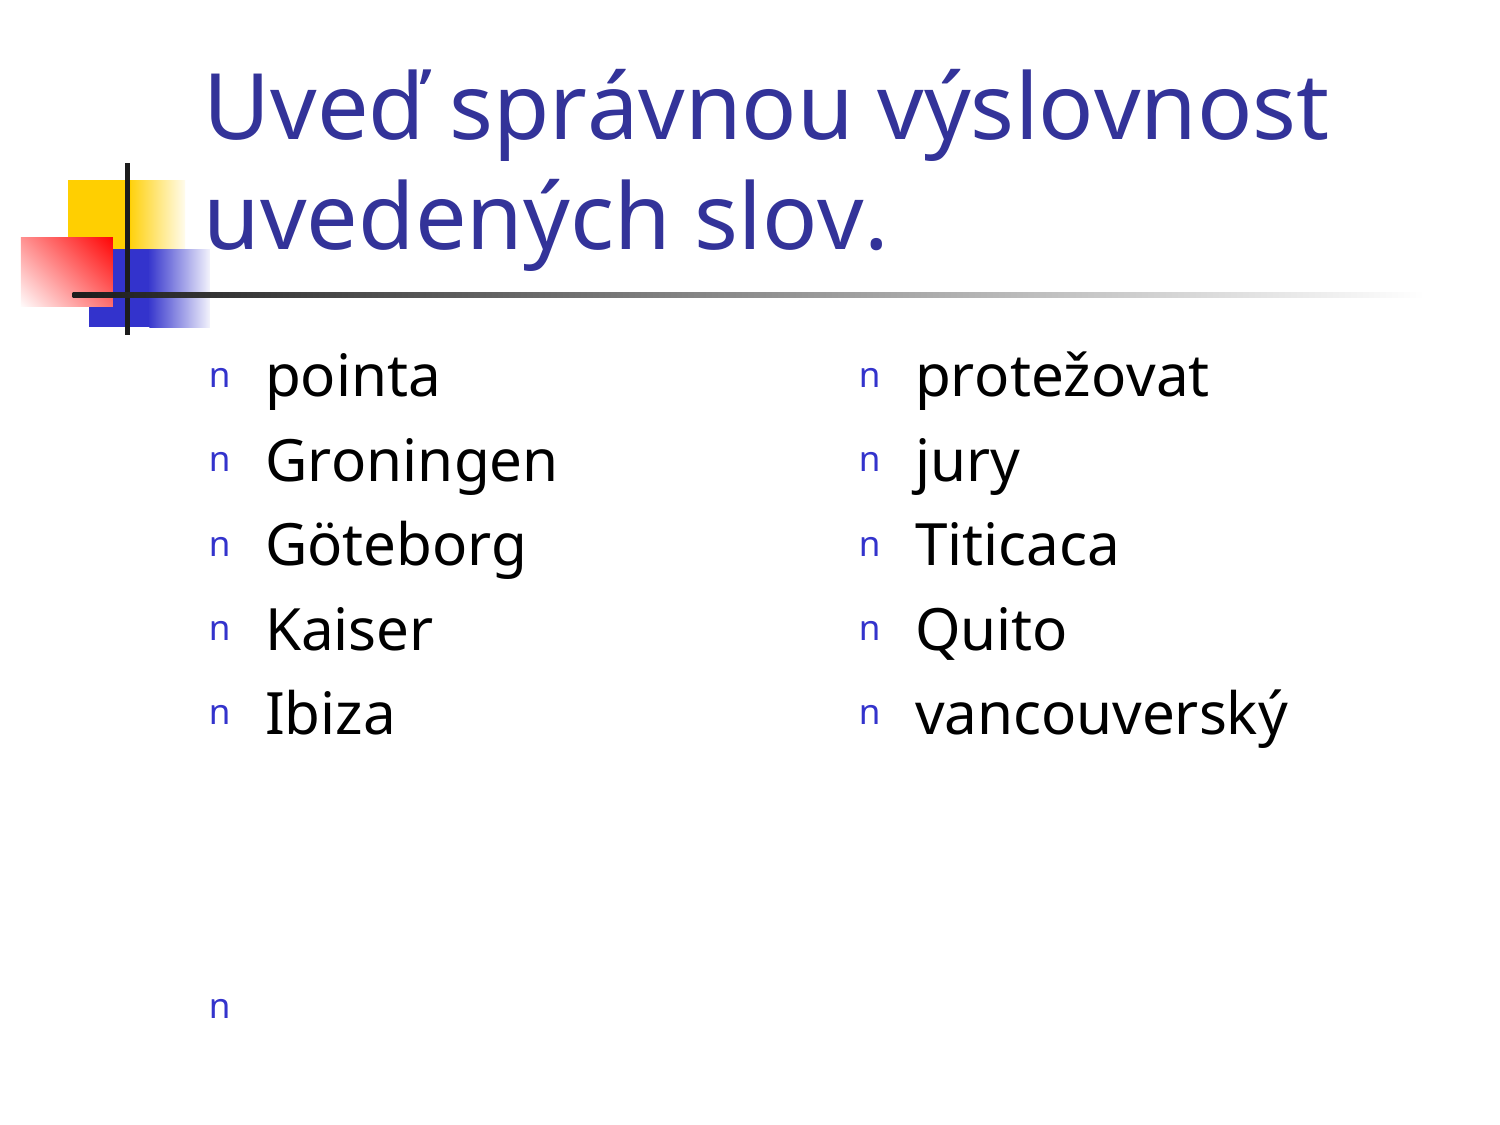

# Uveď správnou výslovnost uvedených slov.
pointa
Groningen
Göteborg
Kaiser
Ibiza
protežovat
jury
Titicaca
Quito
vancouverský